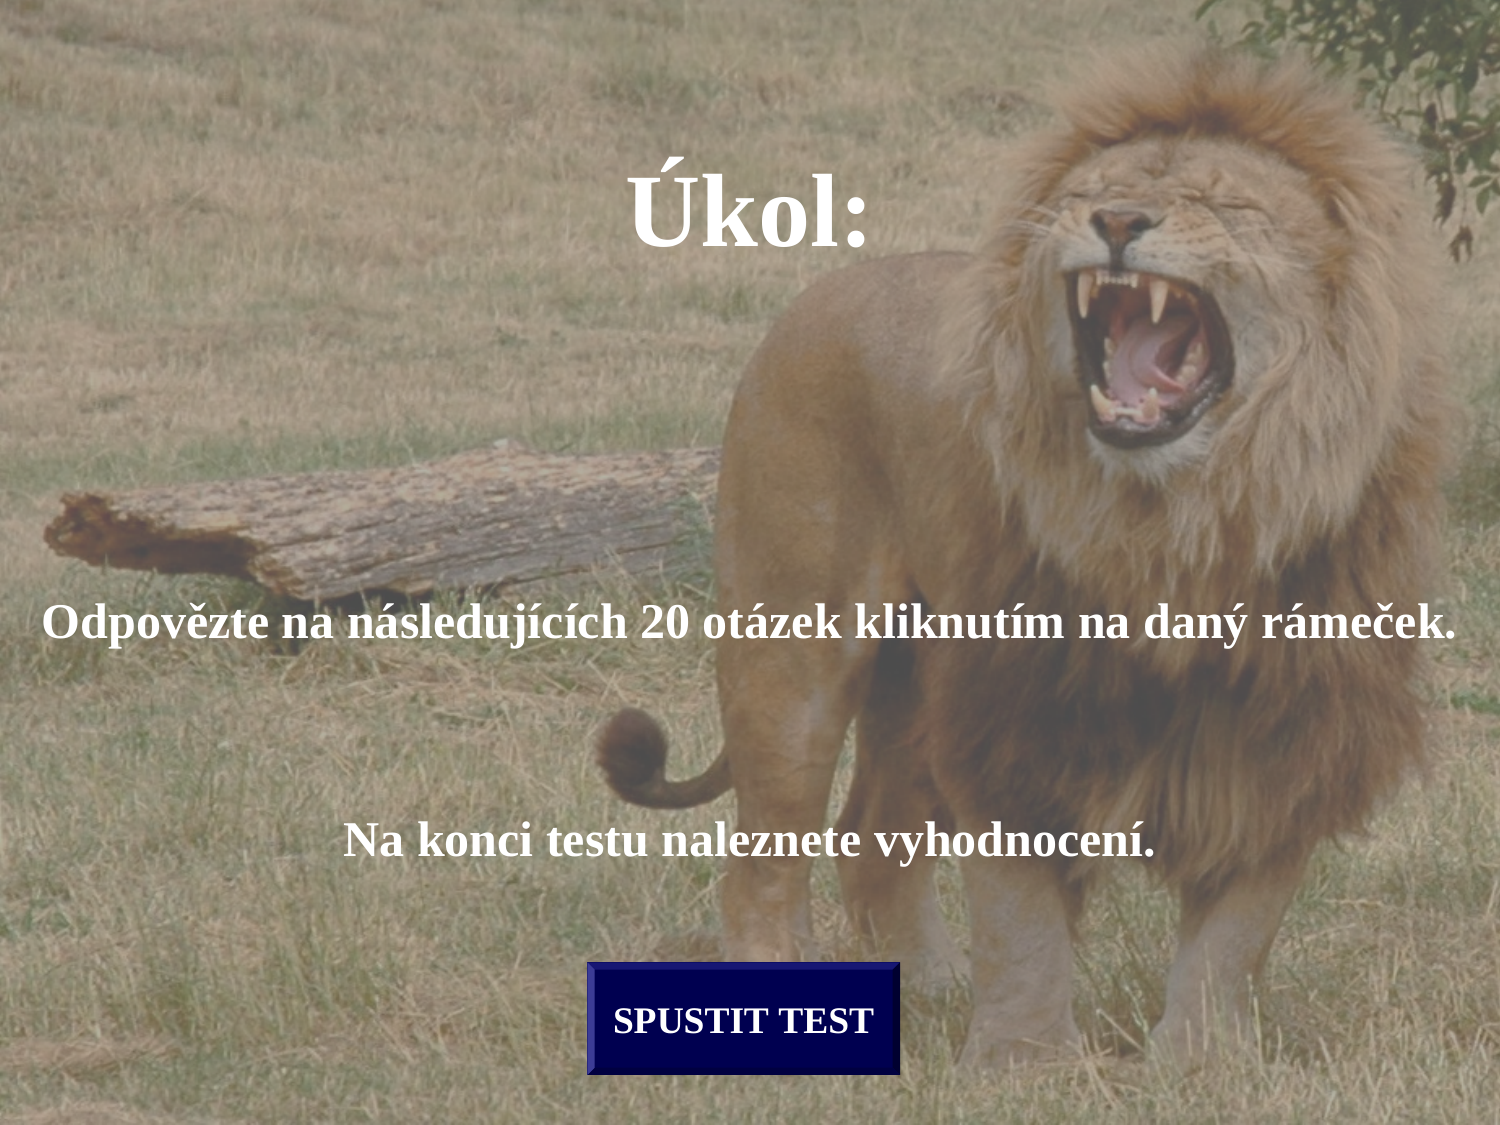

# Úkol:
Odpovězte na následujících 20 otázek kliknutím na daný rámeček.
Na konci testu naleznete vyhodnocení.
SPUSTIT TEST